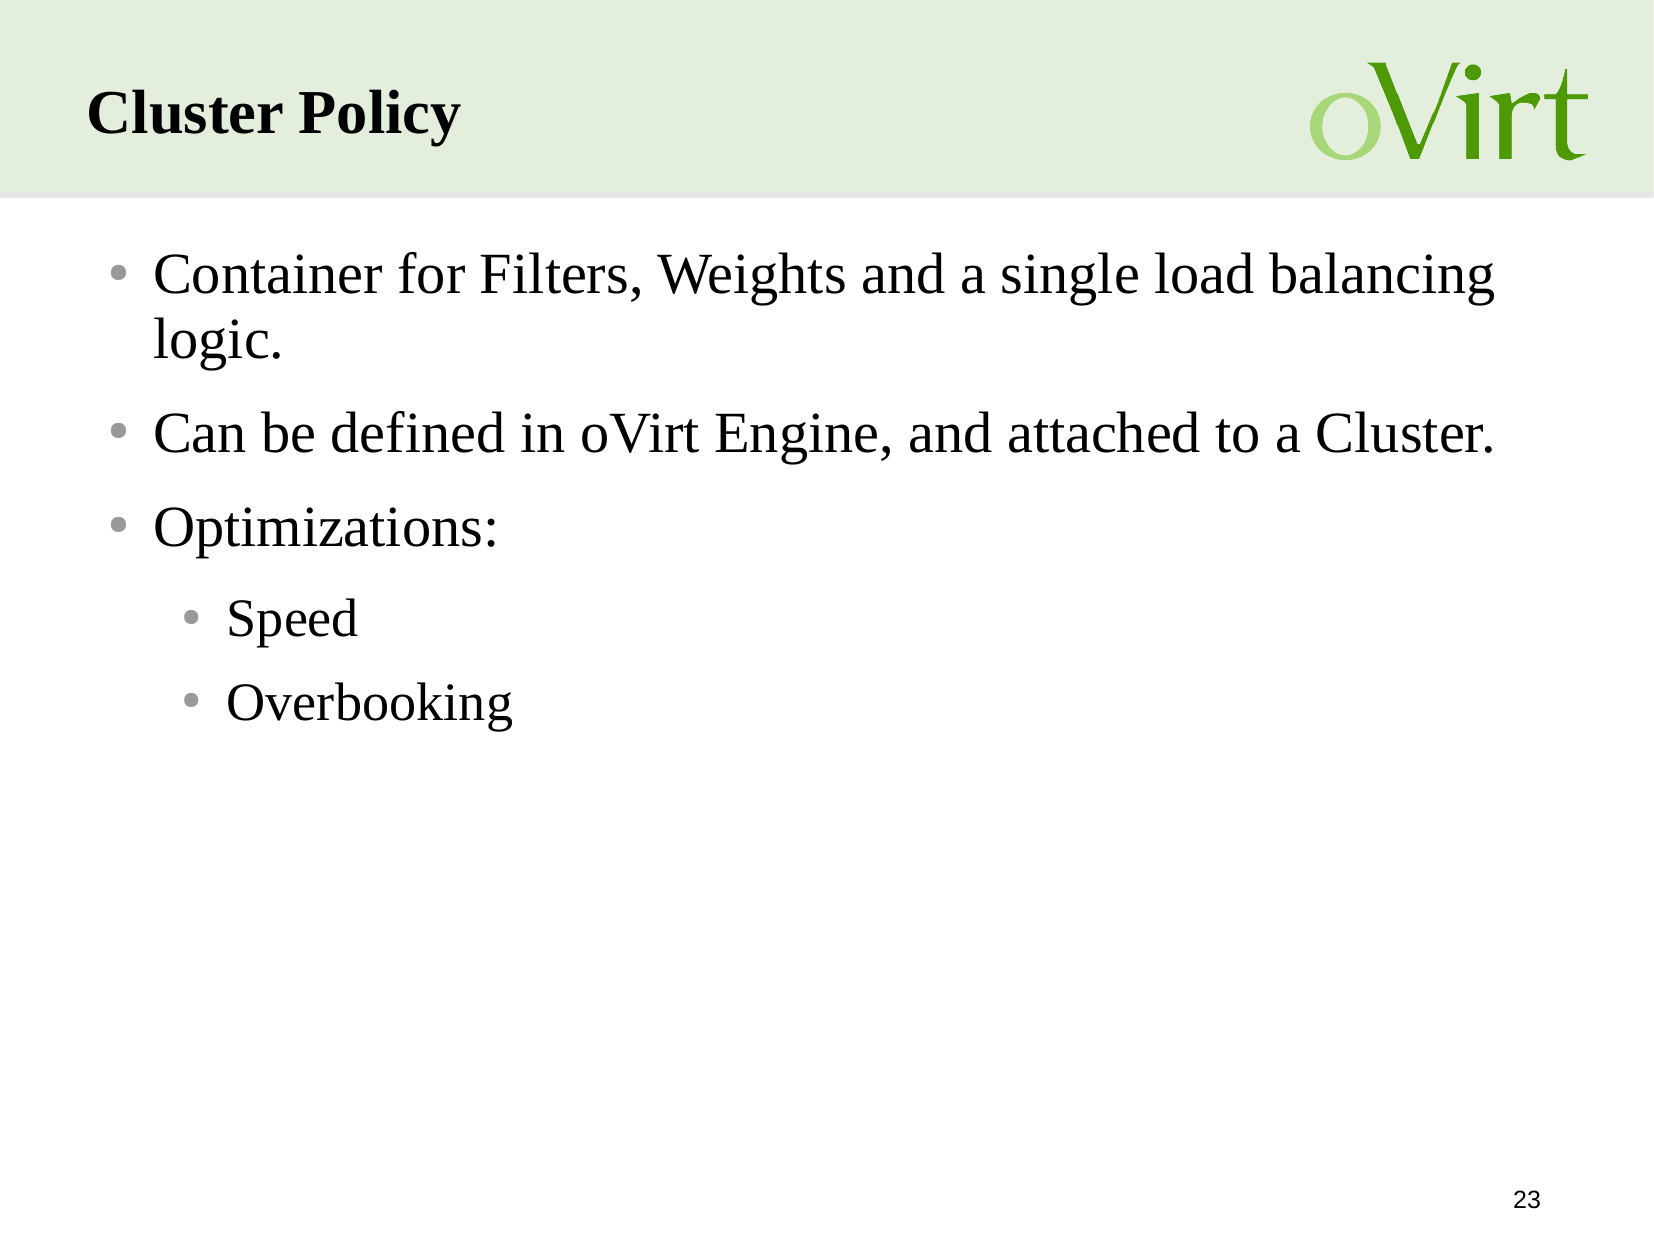

# Cluster Policy
Container for Filters, Weights and a single load balancing logic.
Can be defined in oVirt Engine, and attached to a Cluster.
Optimizations:
Speed
Overbooking